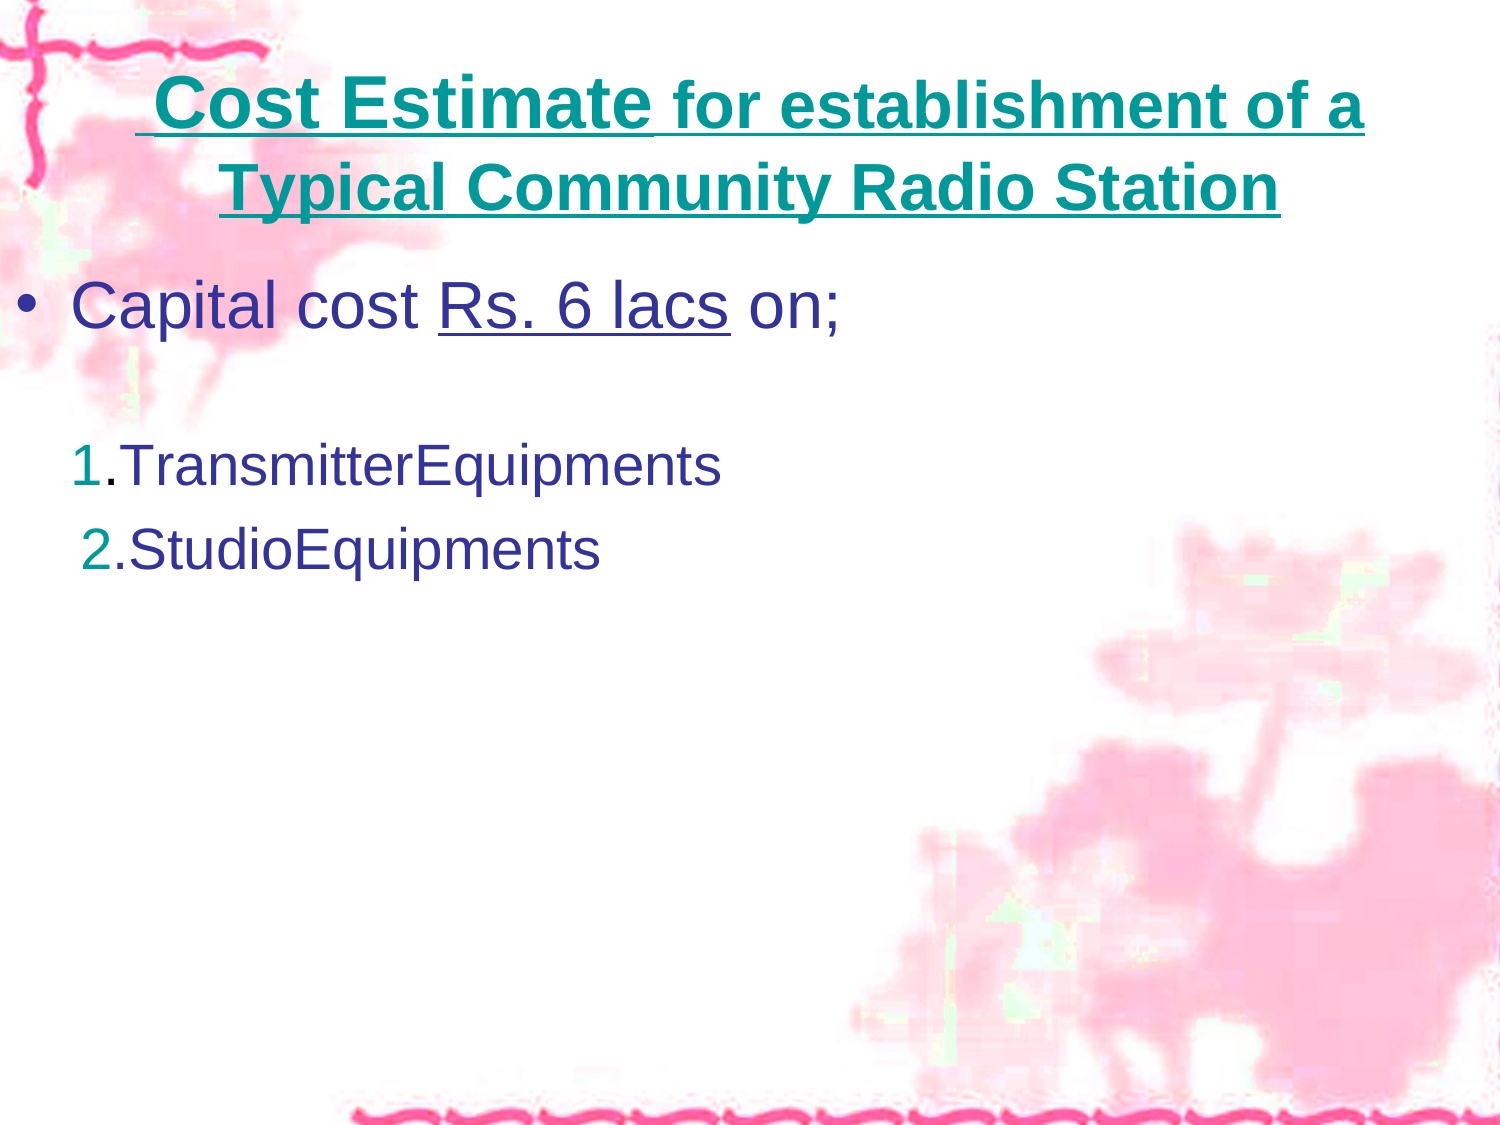

# Cost Estimate for establishment of a Typical Community Radio Station
Capital cost Rs. 6 lacs on;
 1.TransmitterEquipments
 2.StudioEquipments